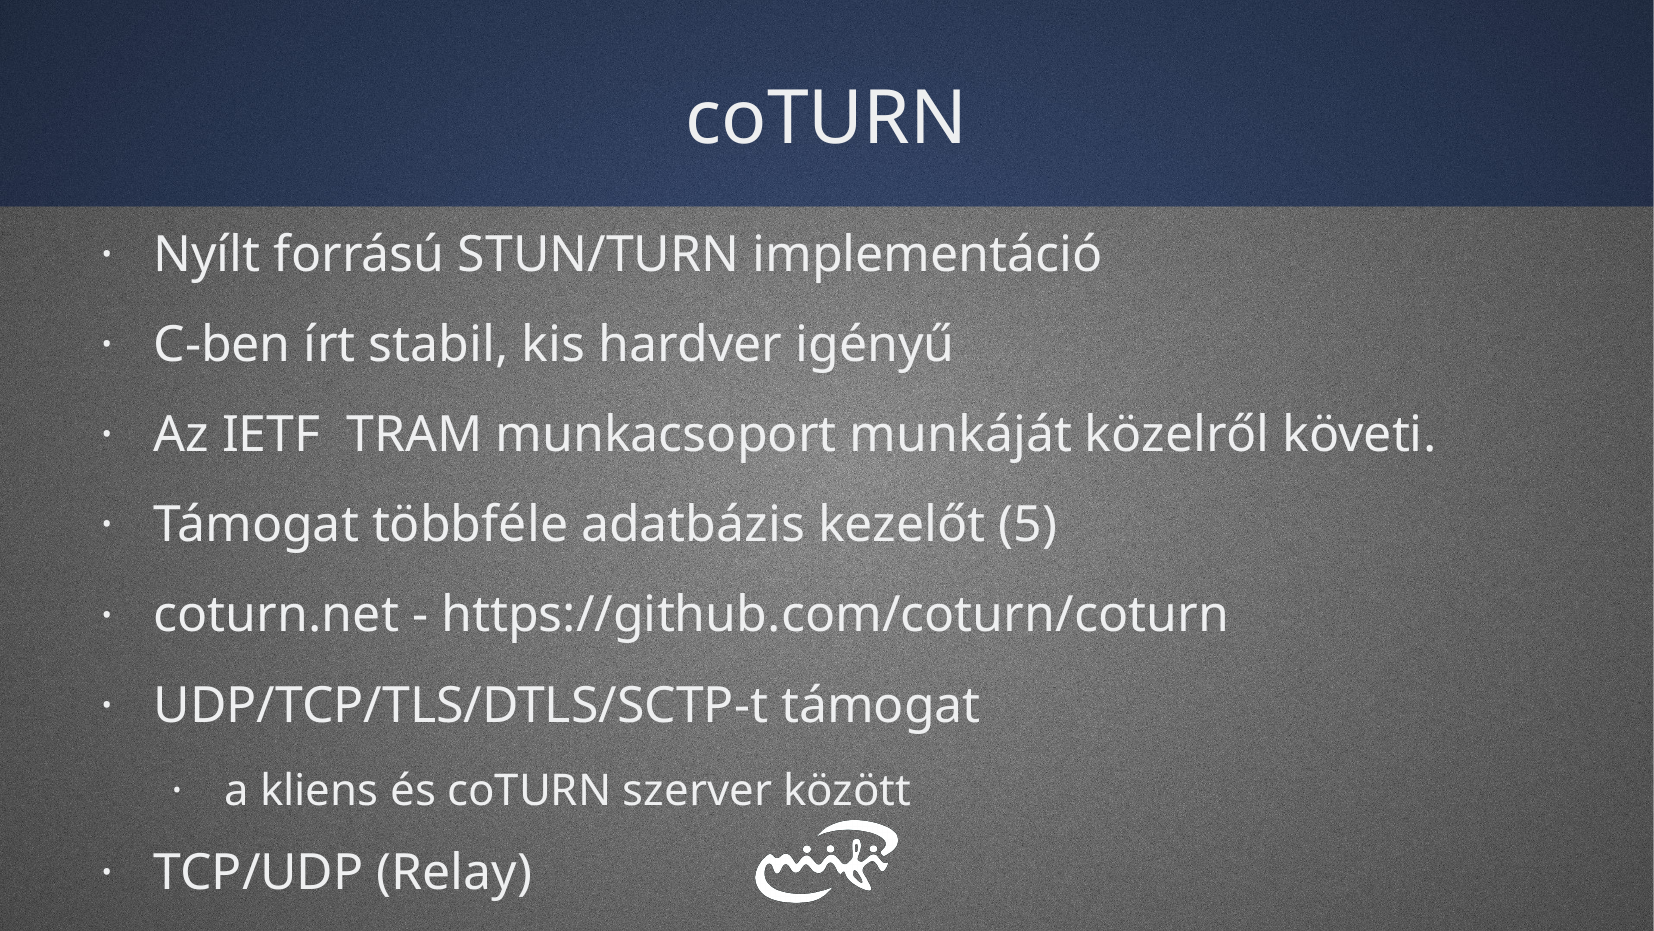

# coTURN
Nyílt forrású STUN/TURN implementáció
C-ben írt stabil, kis hardver igényű
Az IETF TRAM munkacsoport munkáját közelről követi.
Támogat többféle adatbázis kezelőt (5)
coturn.net - https://github.com/coturn/coturn
UDP/TCP/TLS/DTLS/SCTP-t támogat
a kliens és coTURN szerver között
TCP/UDP (Relay)